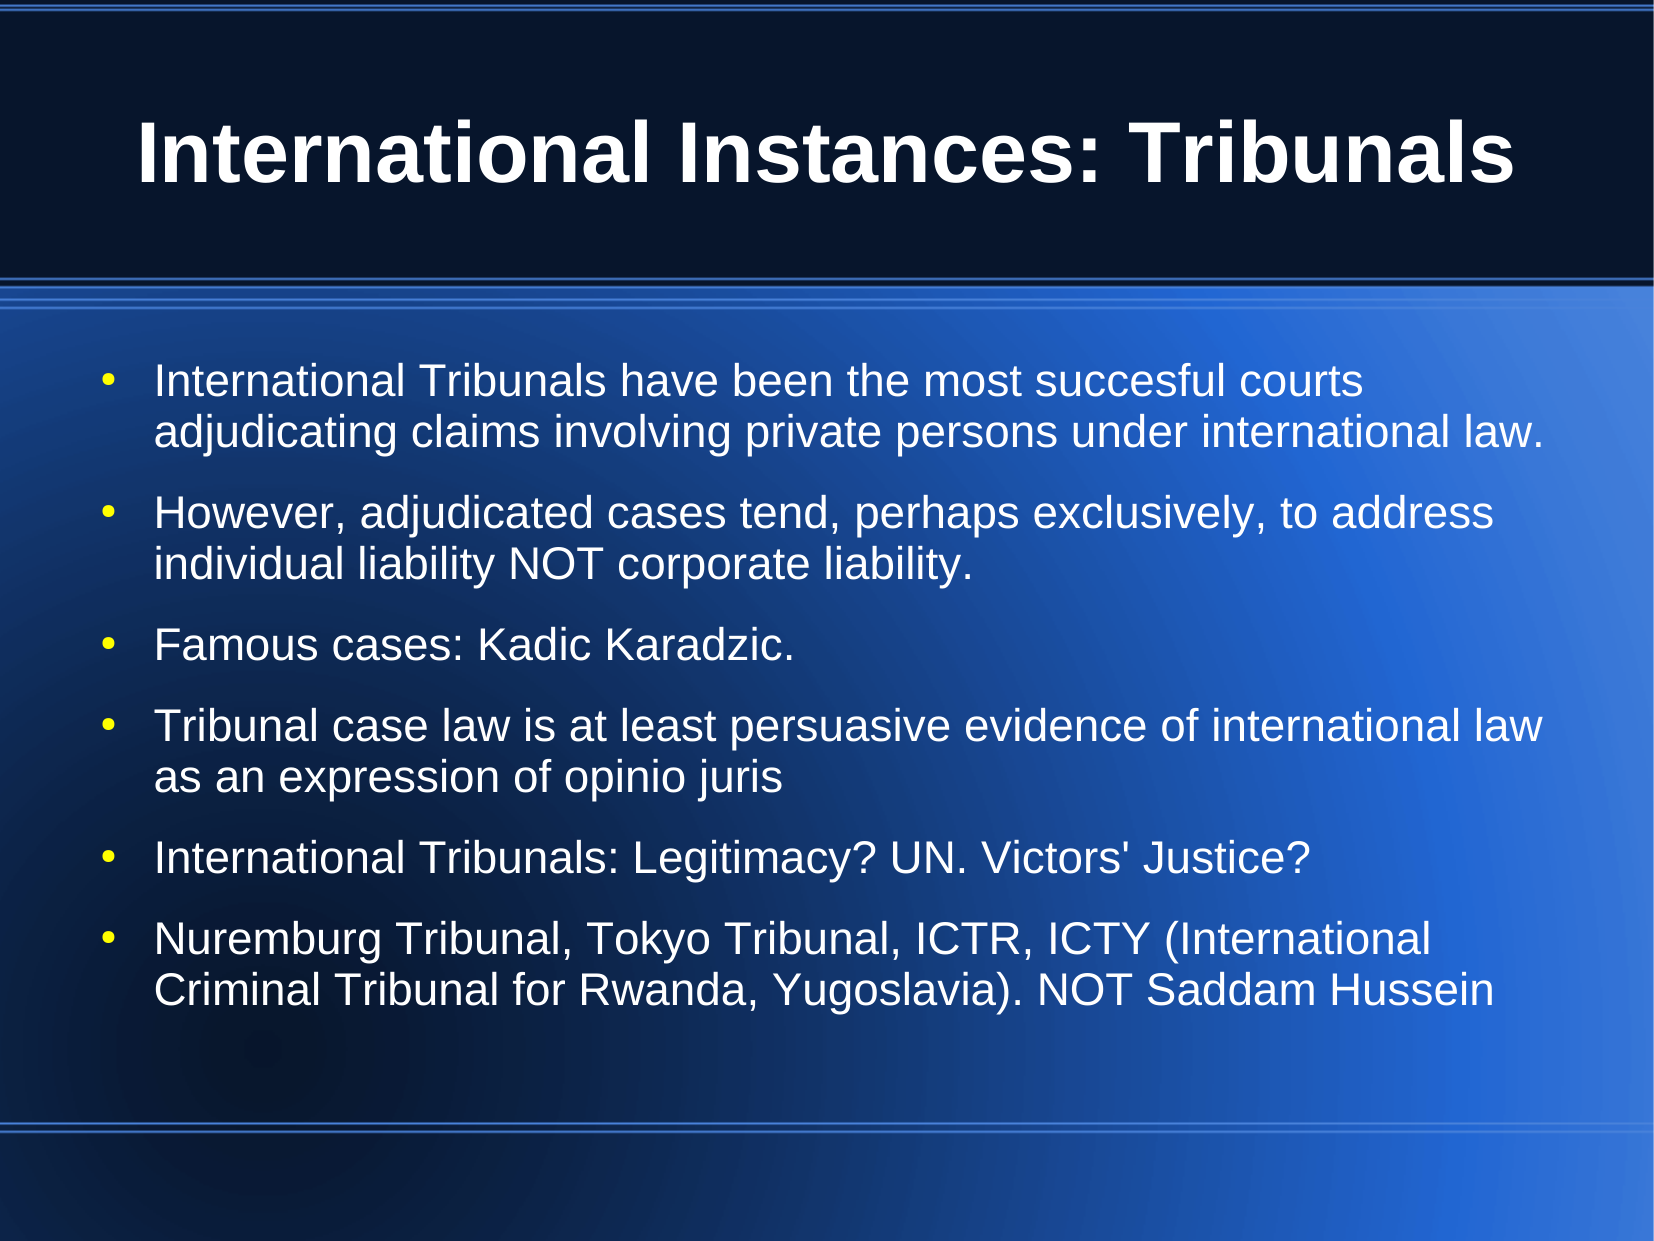

# International Instances: Tribunals
International Tribunals have been the most succesful courts adjudicating claims involving private persons under international law.
However, adjudicated cases tend, perhaps exclusively, to address individual liability NOT corporate liability.
Famous cases: Kadic Karadzic.
Tribunal case law is at least persuasive evidence of international law as an expression of opinio juris
International Tribunals: Legitimacy? UN. Victors' Justice?
Nuremburg Tribunal, Tokyo Tribunal, ICTR, ICTY (International Criminal Tribunal for Rwanda, Yugoslavia). NOT Saddam Hussein